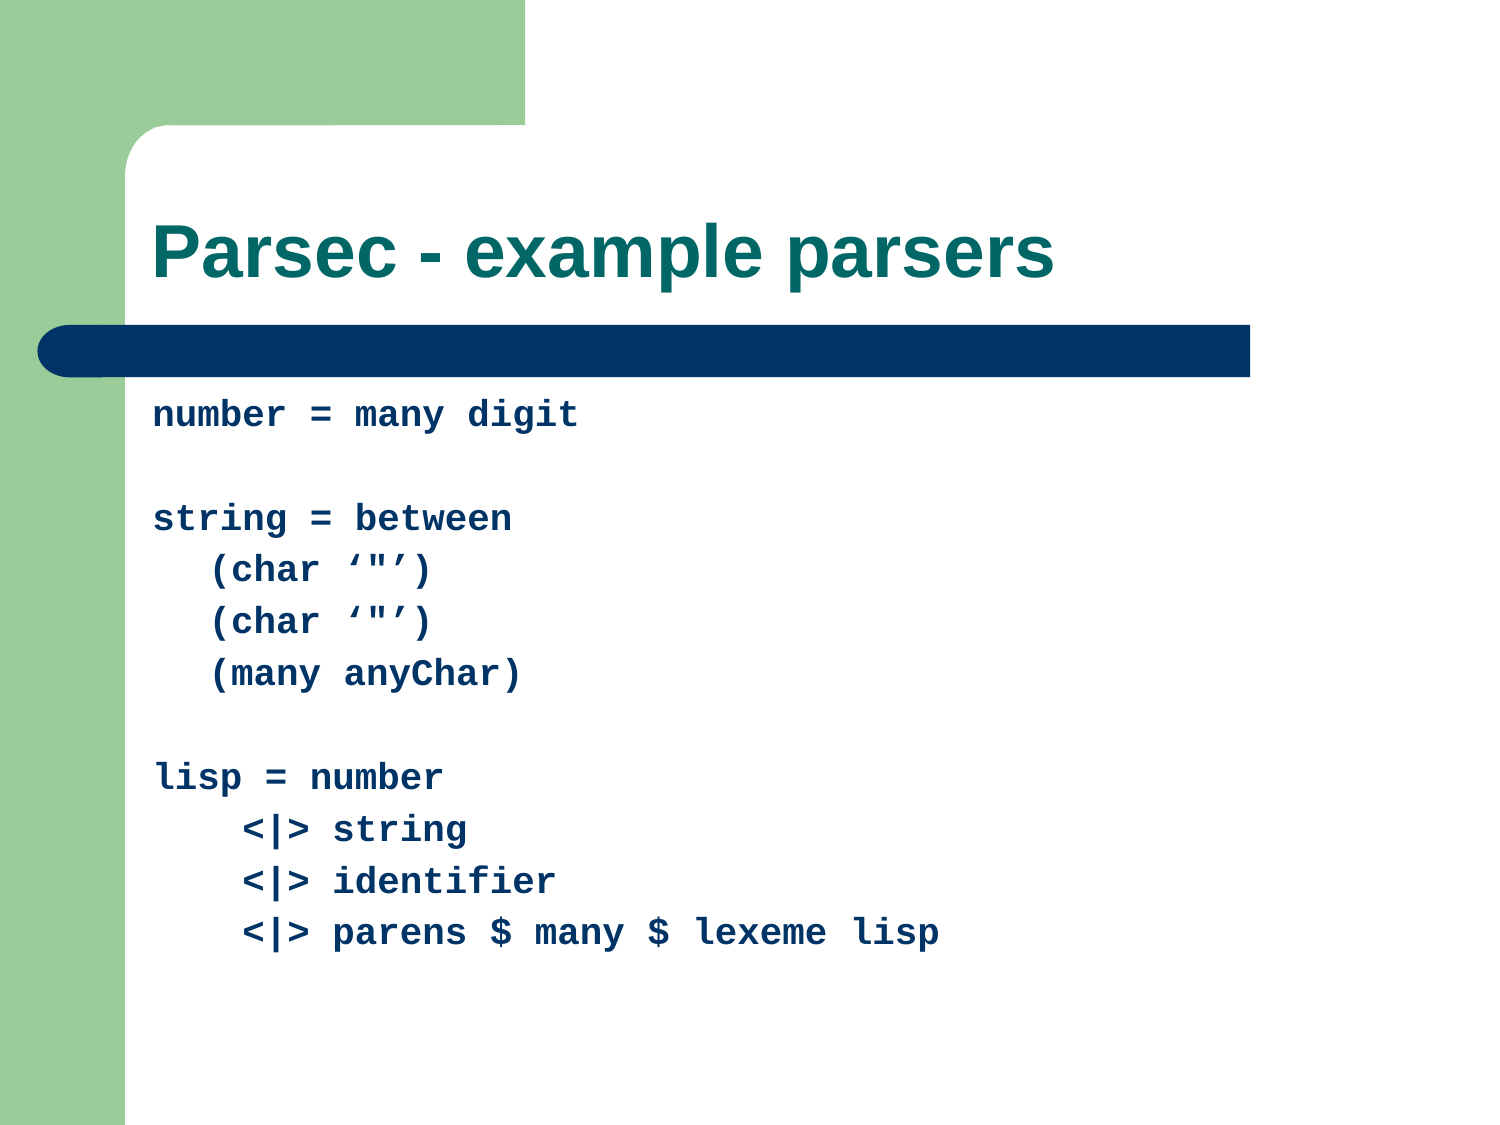

# Parsec - example parsers
number = many digit
string = between
	(char ‘"’)
	(char ‘"’)
	(many anyChar)
lisp = number
 <|> string
 <|> identifier
 <|> parens $ many $ lexeme lisp